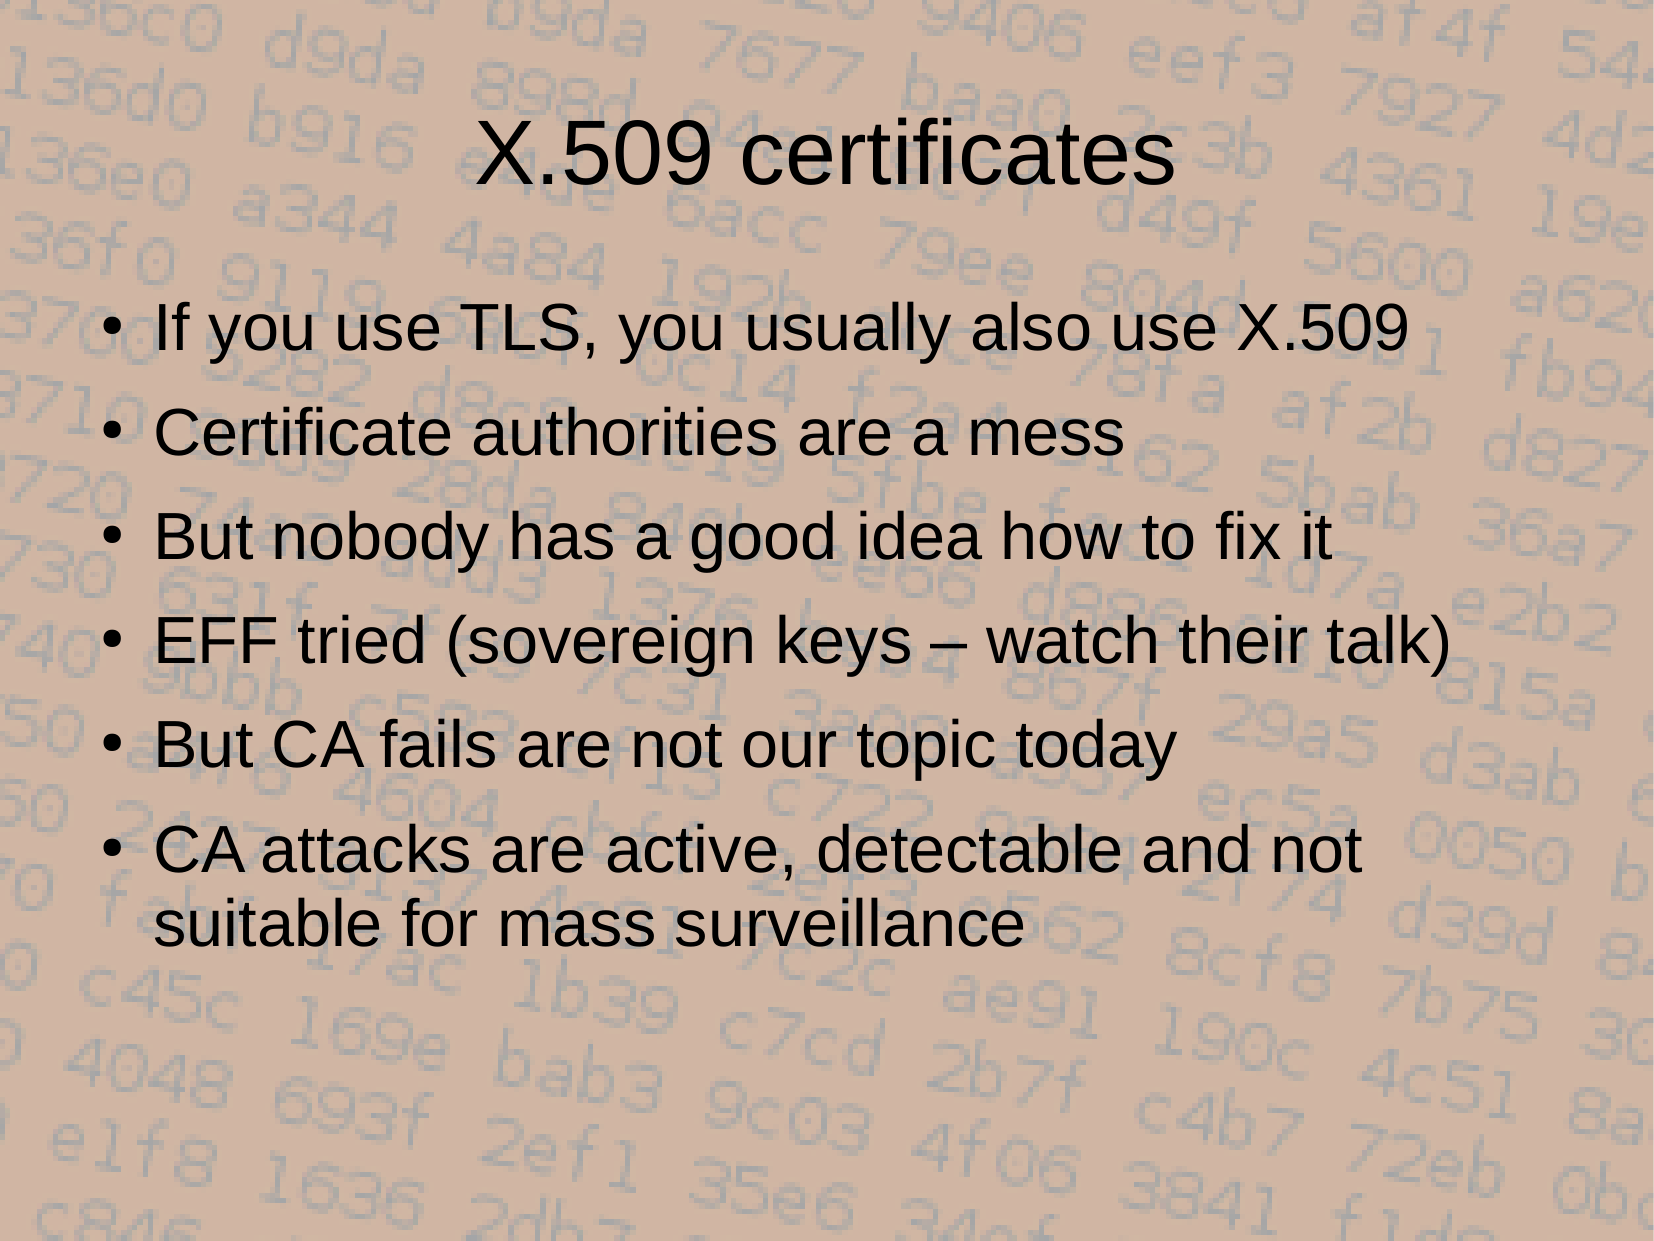

# X.509 certificates
If you use TLS, you usually also use X.509
Certificate authorities are a mess
But nobody has a good idea how to fix it
EFF tried (sovereign keys – watch their talk)
But CA fails are not our topic today
CA attacks are active, detectable and not suitable for mass surveillance